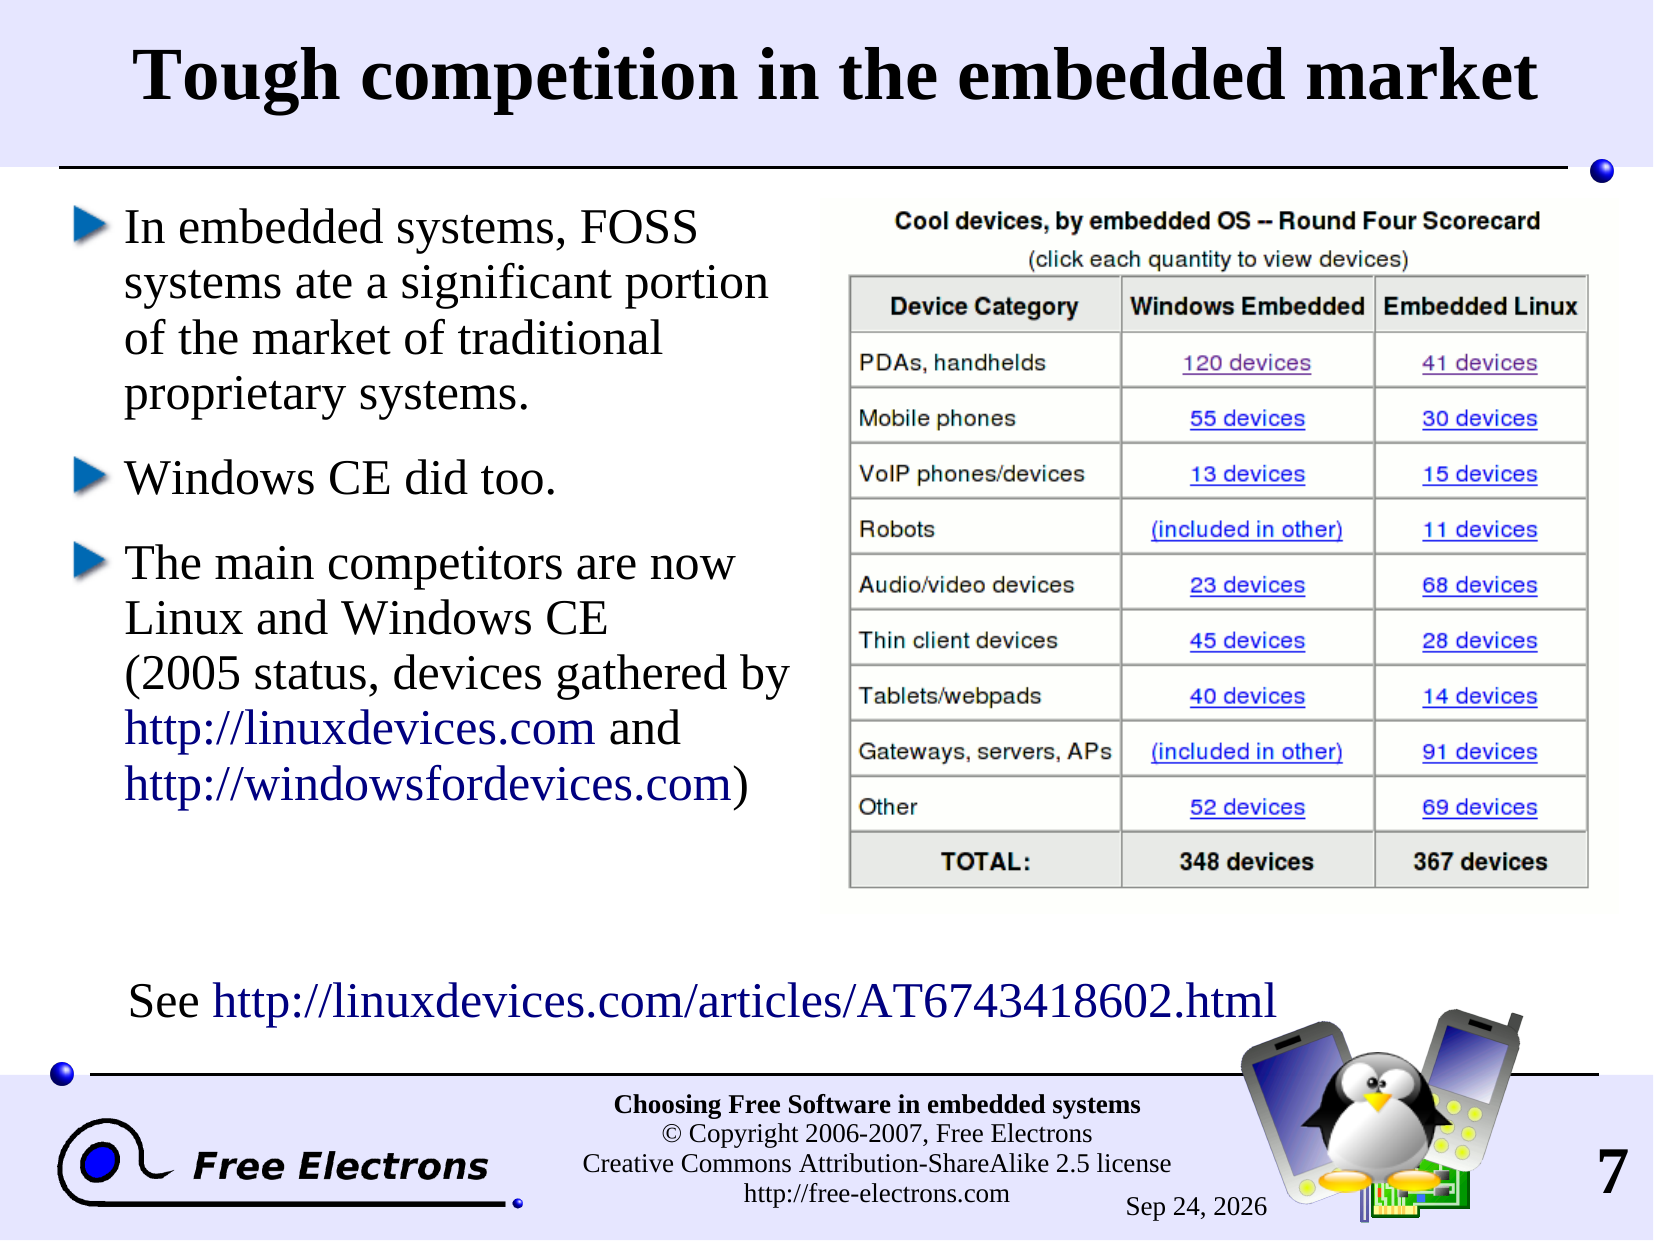

# Tough competition in the embedded market
In embedded systems, FOSS systems ate a significant portion of the market of traditional proprietary systems.
Windows CE did too.
The main competitors are now Linux and Windows CE
(2005 status, devices gathered by http://linuxdevices.com and http://windowsfordevices.com)
See http://linuxdevices.com/articles/AT6743418602.html